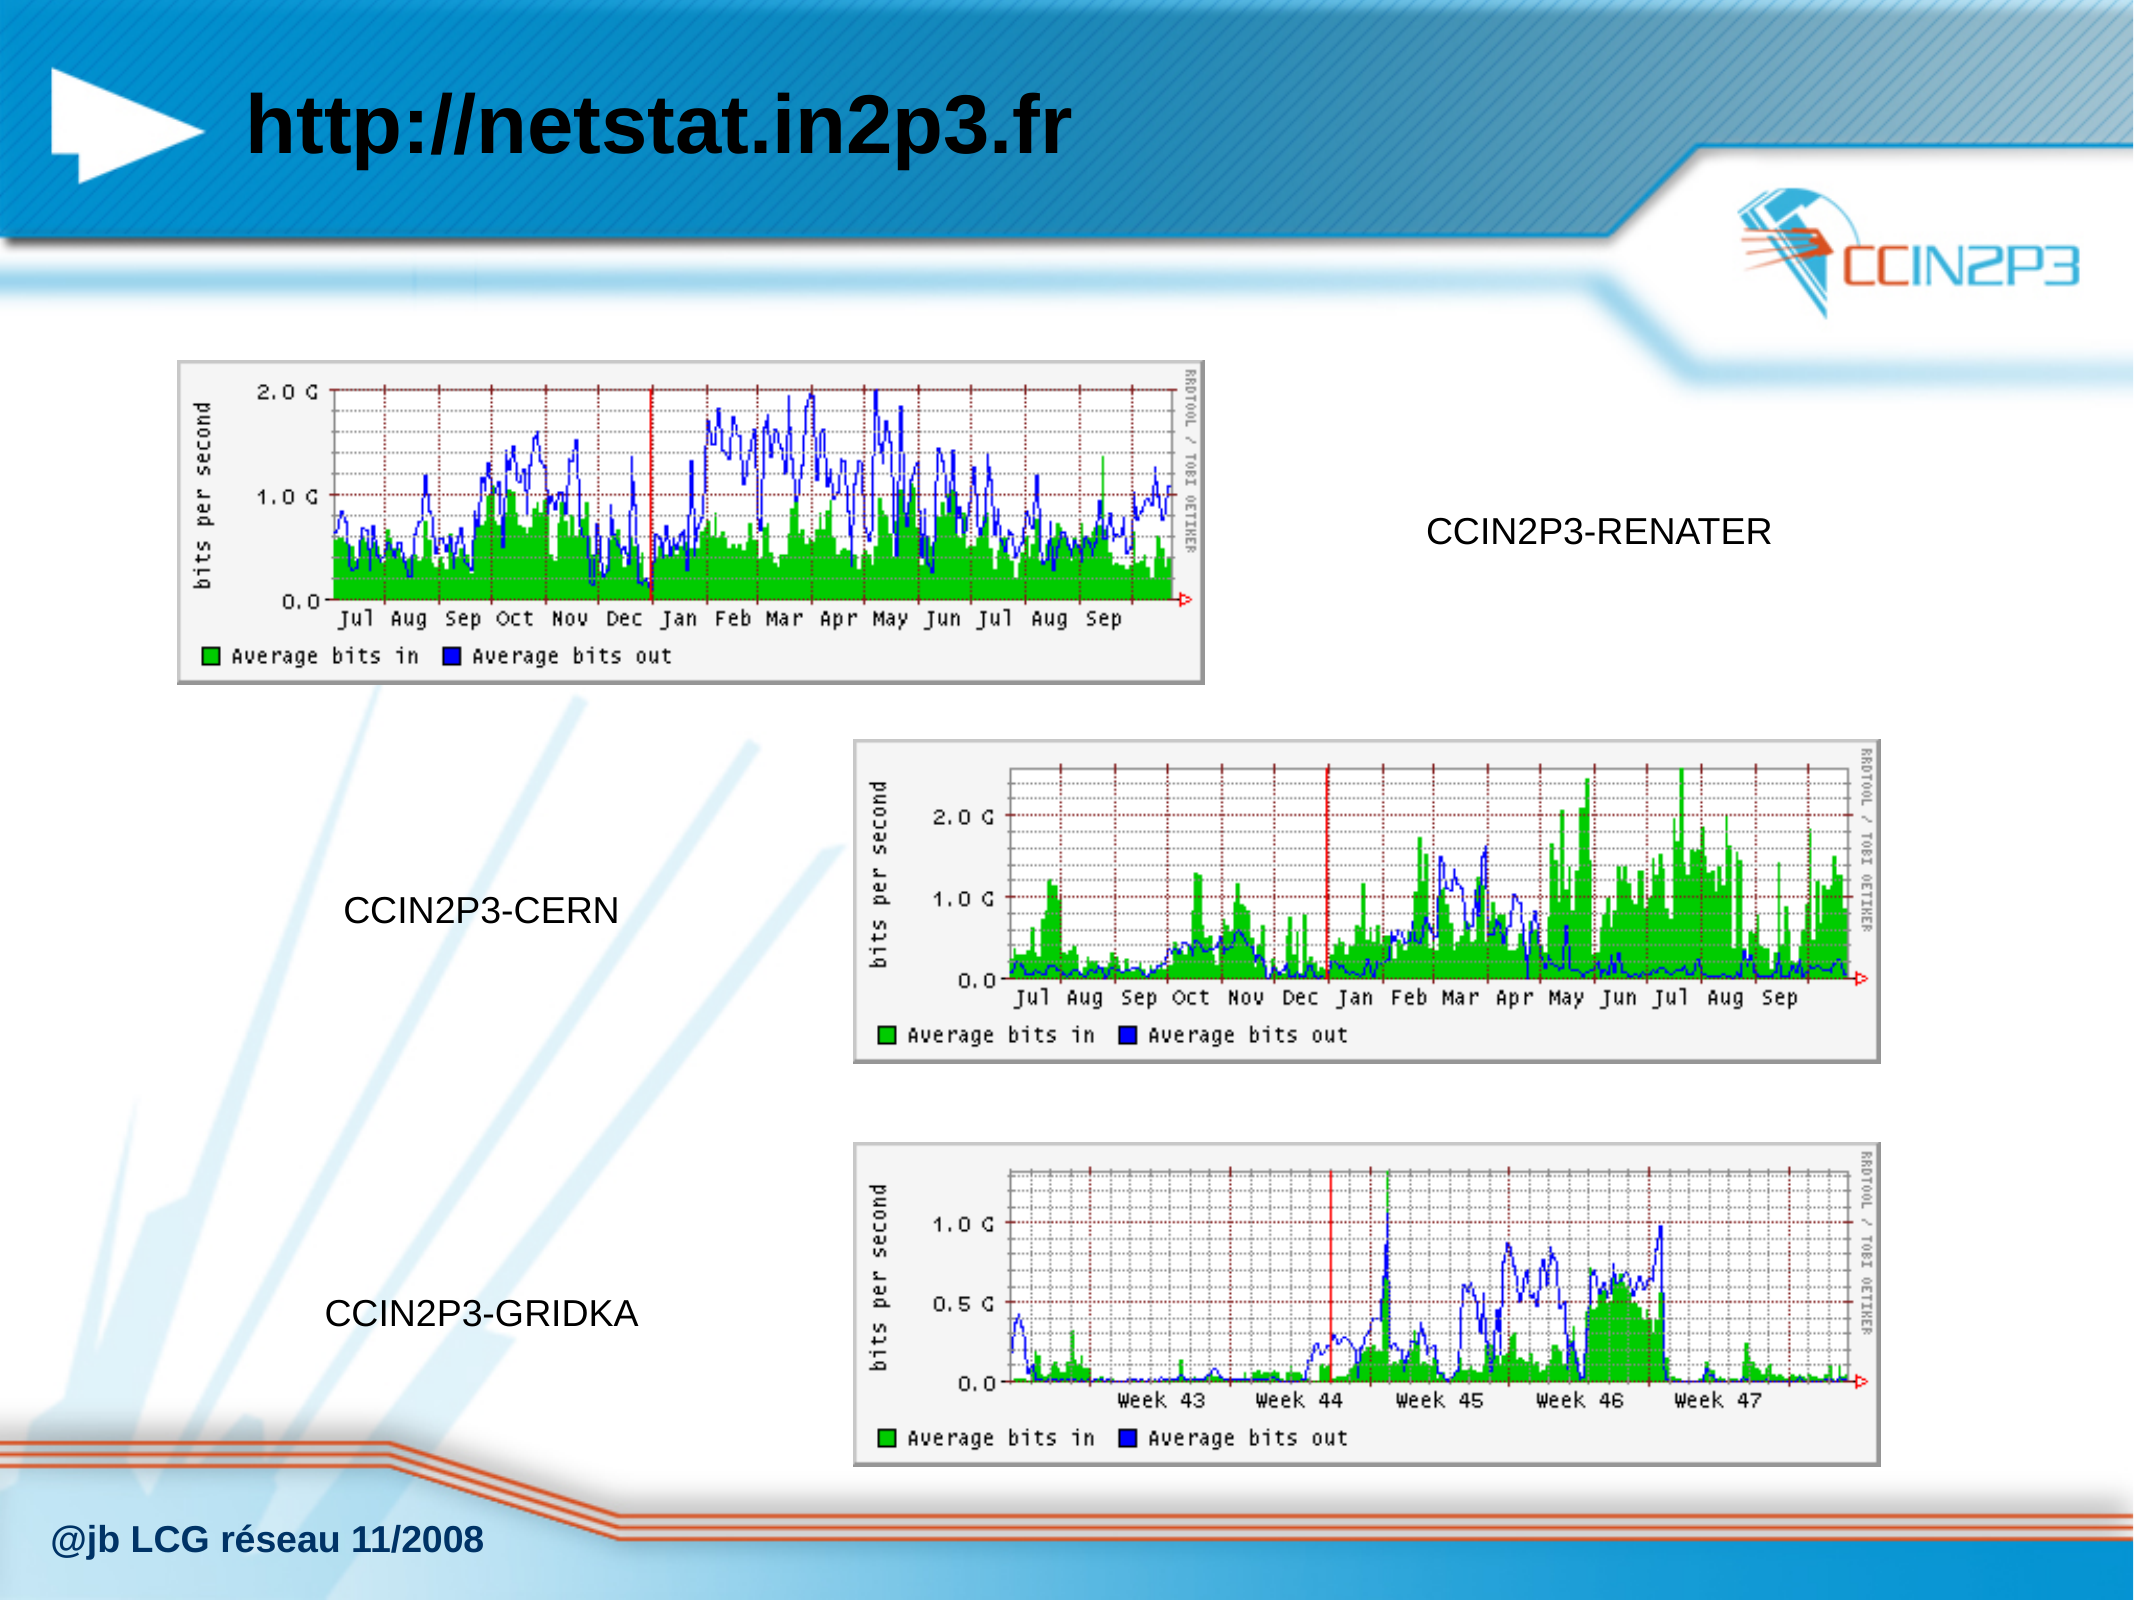

# http://netstat.in2p3.fr
CCIN2P3-RENATER
CCIN2P3-CERN
CCIN2P3-GRIDKA
11
Votre Nom